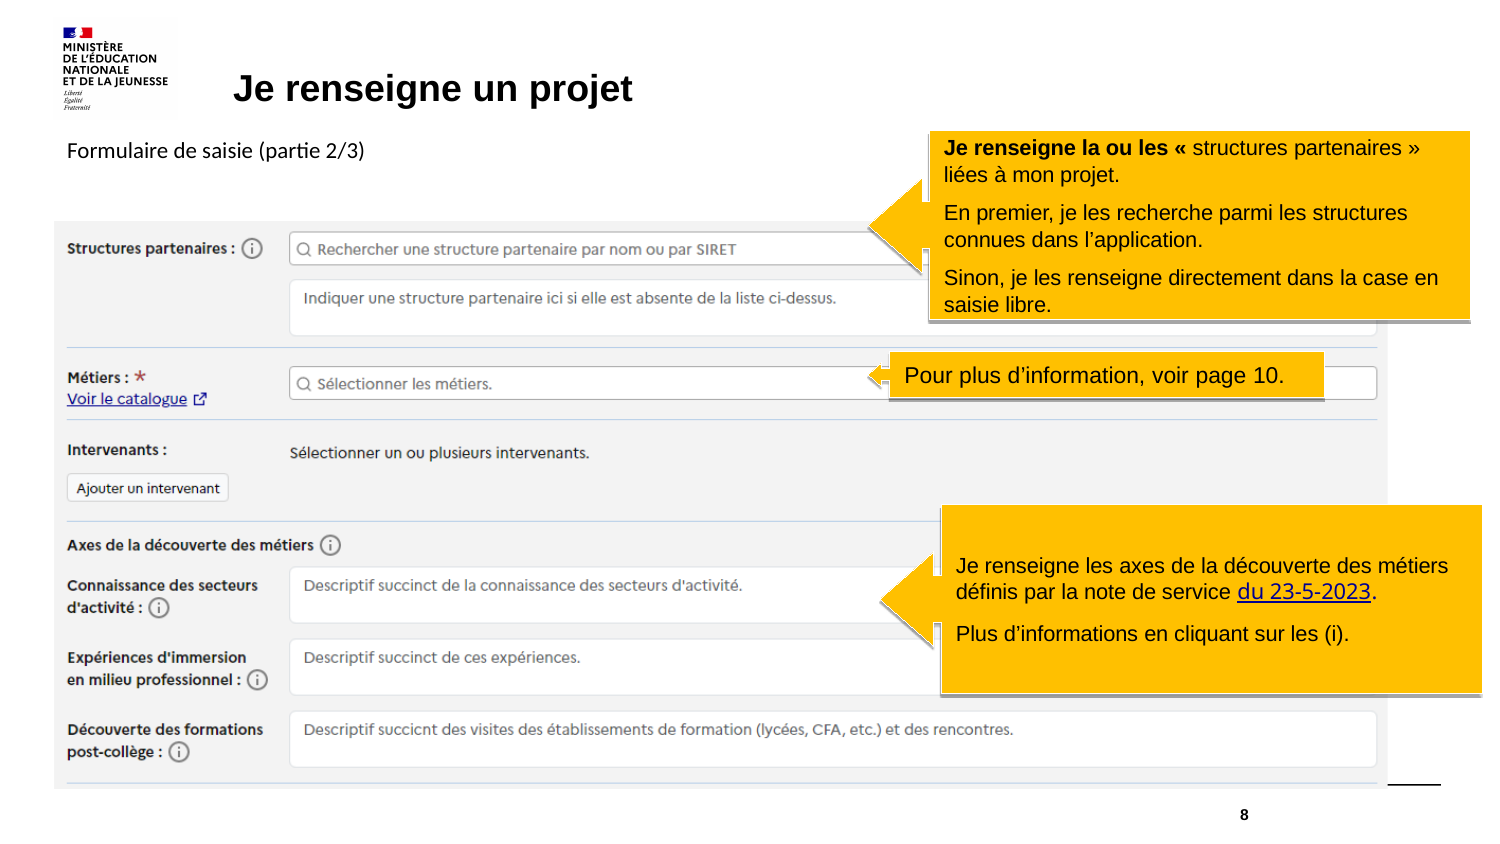

Je renseigne un projet
Formulaire de saisie (partie 2/3)
Je renseigne la ou les « structures partenaires » liées à mon projet.
En premier, je les recherche parmi les structures connues dans l’application.
Sinon, je les renseigne directement dans la case en saisie libre.
Pour plus d’information, voir page 10.
Je renseigne les axes de la découverte des métiers définis par la note de service du 23-5-2023.
Plus d’informations en cliquant sur les (i).